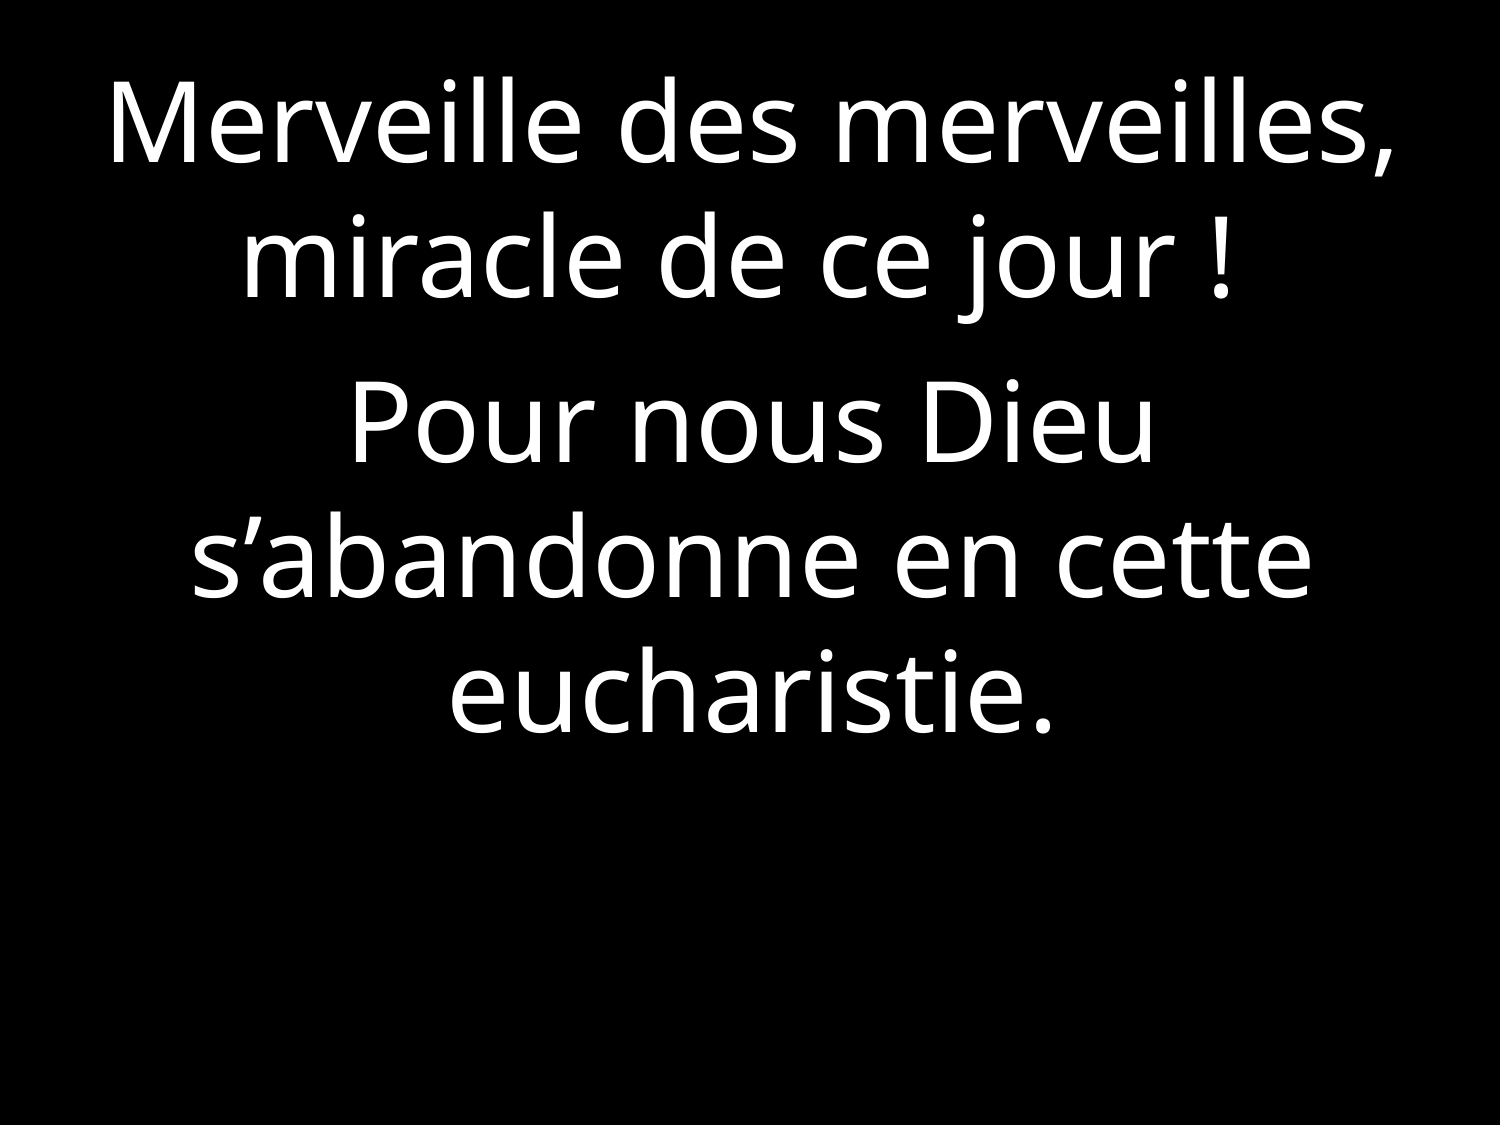

Merveille des merveilles, miracle de ce jour !
Pour nous Dieu s’abandonne en cette eucharistie.
#